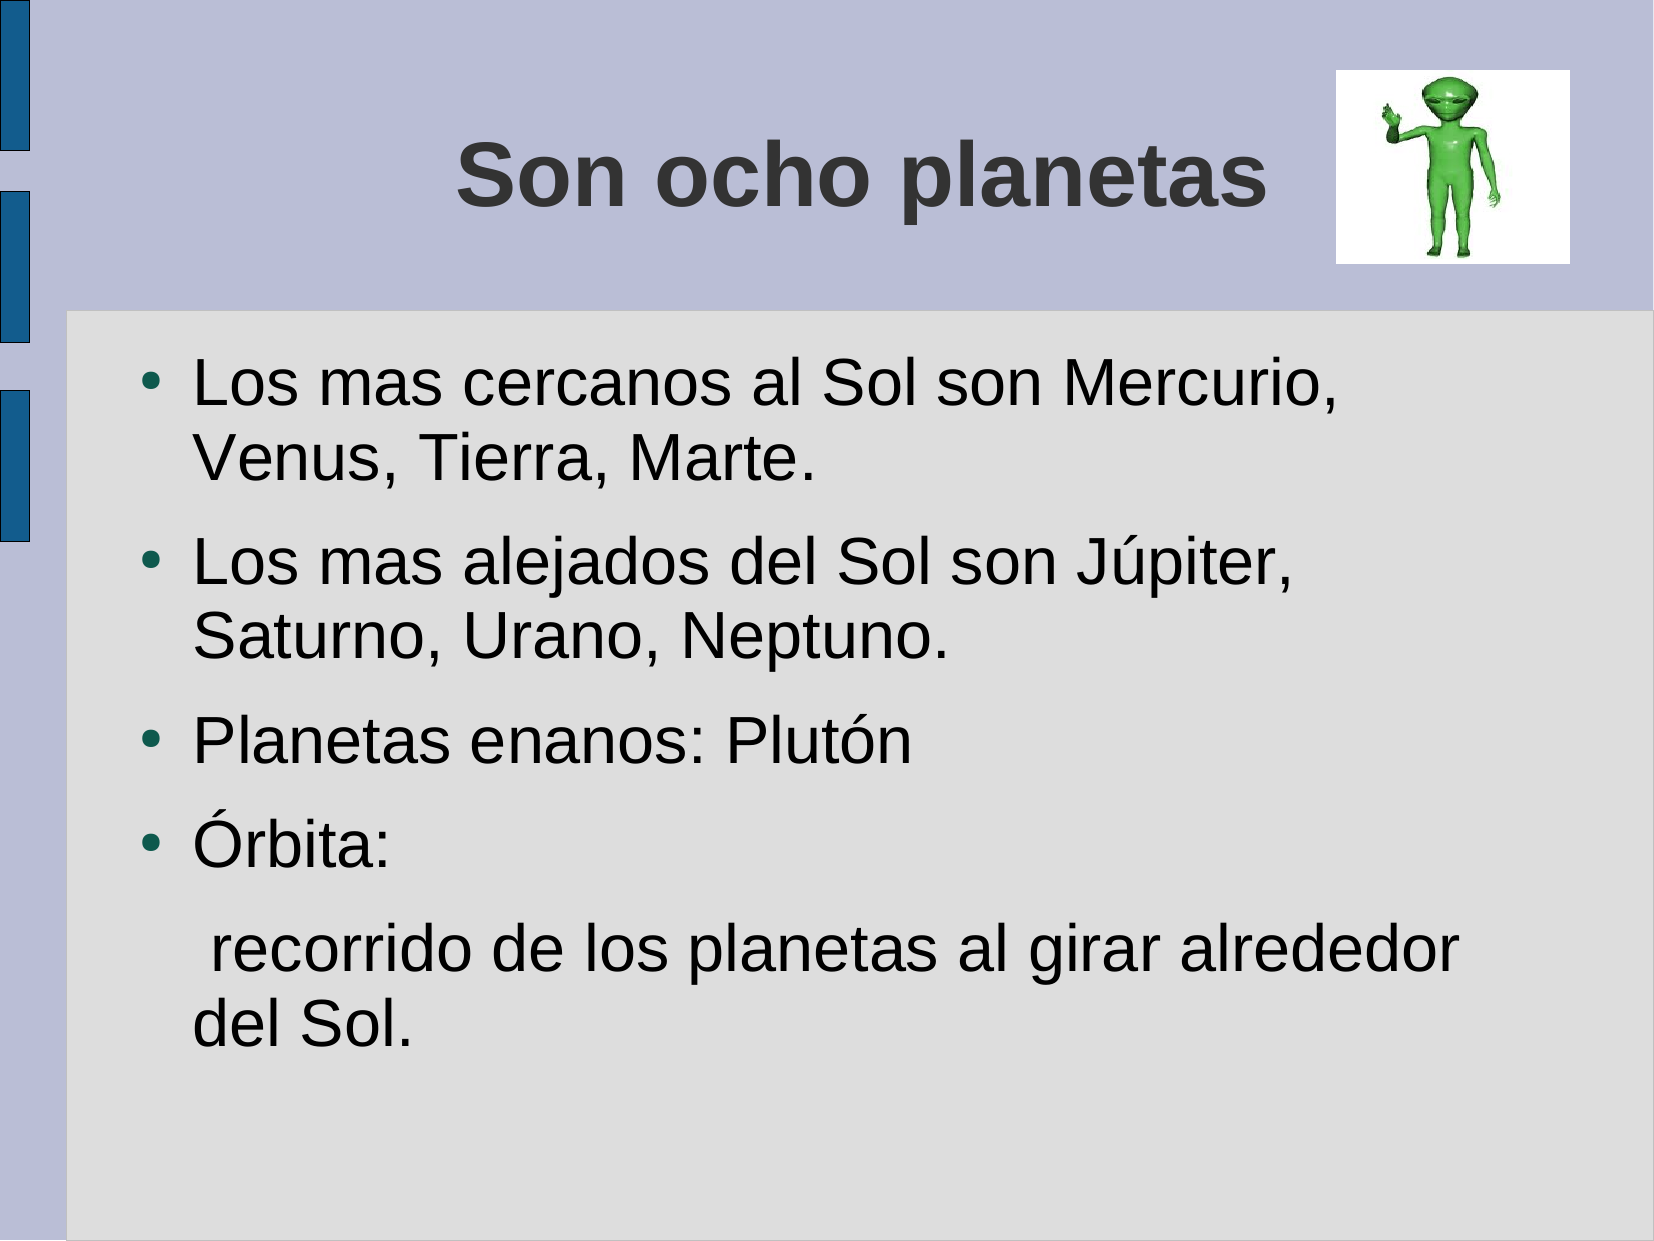

# Son ocho planetas
Los mas cercanos al Sol son Mercurio, Venus, Tierra, Marte.
Los mas alejados del Sol son Júpiter, Saturno, Urano, Neptuno.
Planetas enanos: Plutón
Órbita:
 recorrido de los planetas al girar alrededor del Sol.